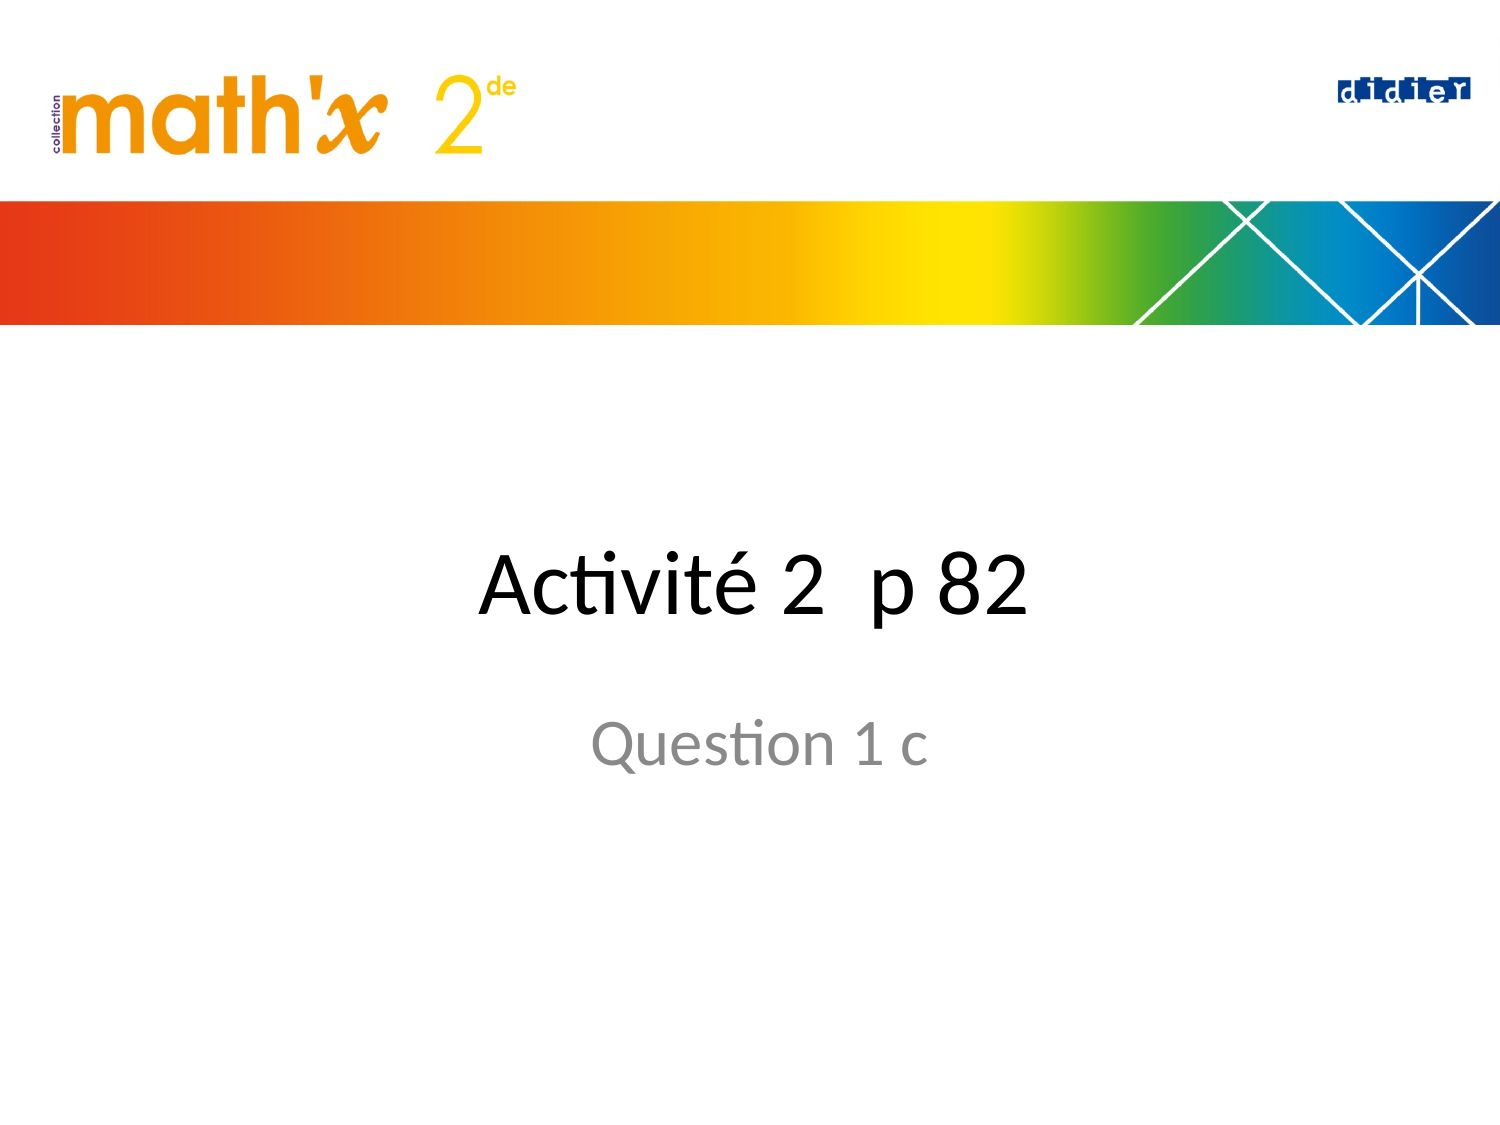

# Activité 2 p 82
Question 1 c